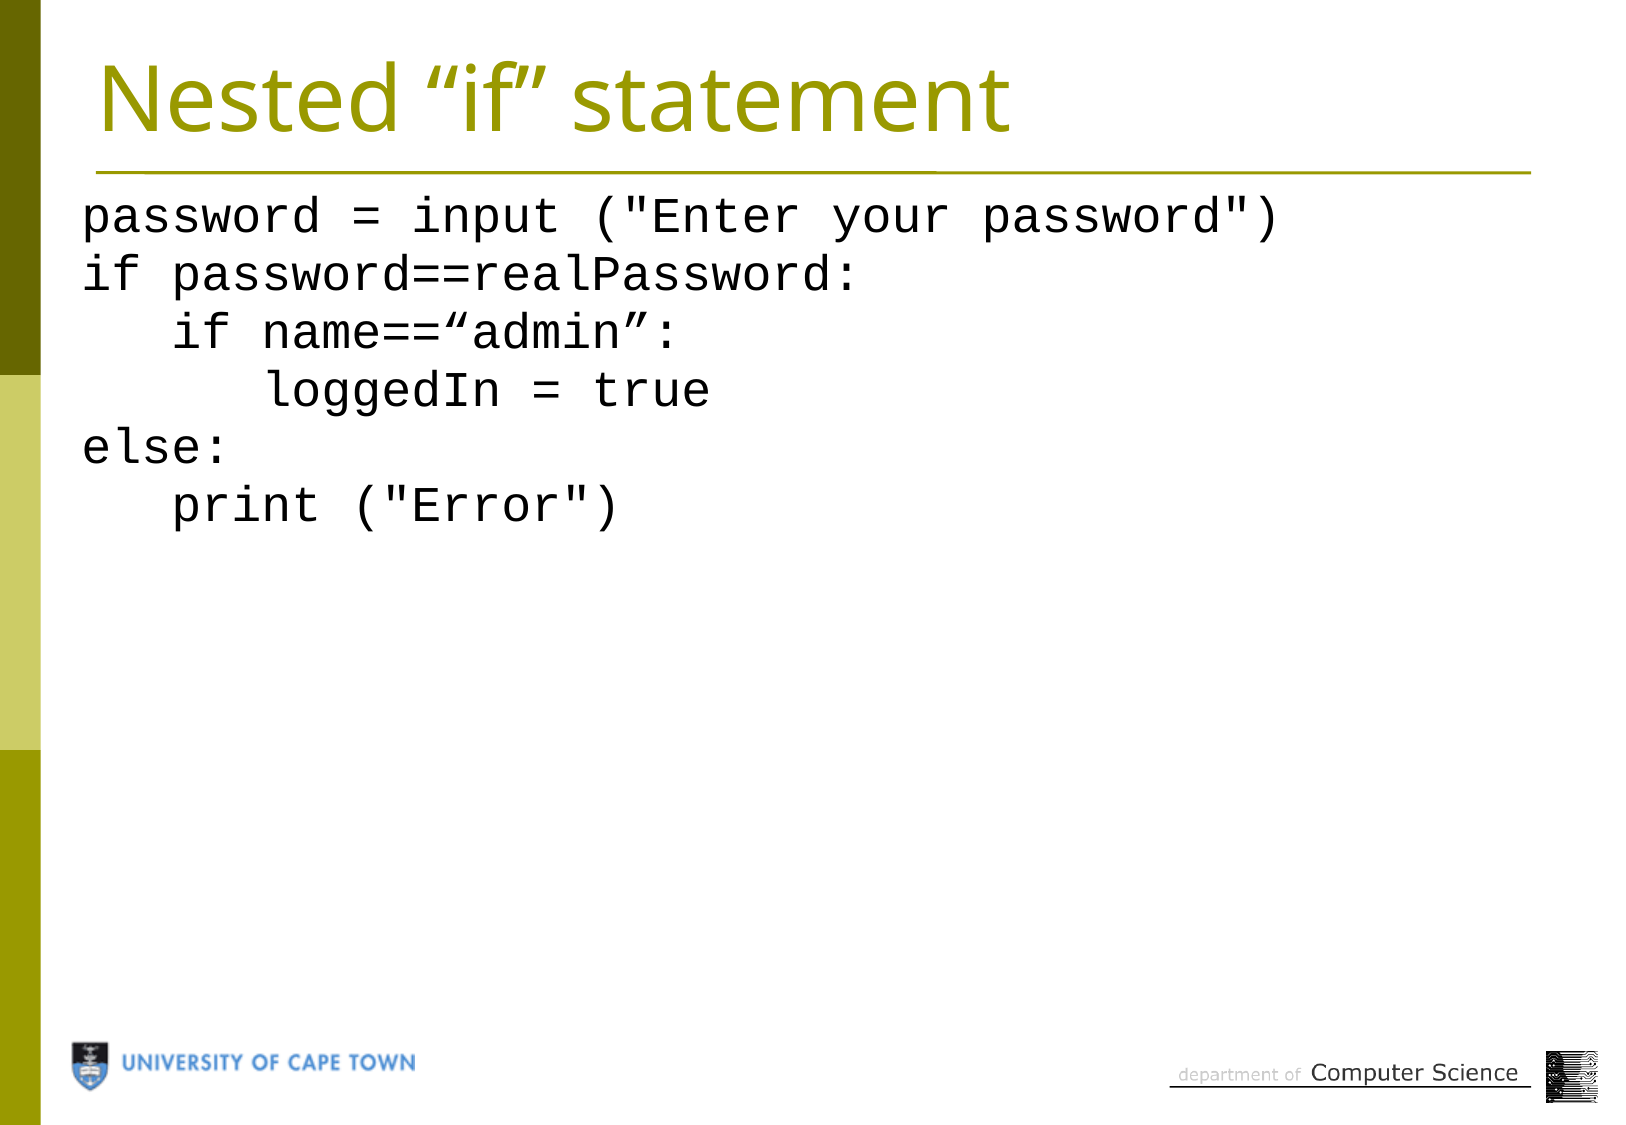

# Nested “if” statement
password = input ("Enter your password")
if password==realPassword:
 if name==“admin”:
 loggedIn = true
else:
 print ("Error")